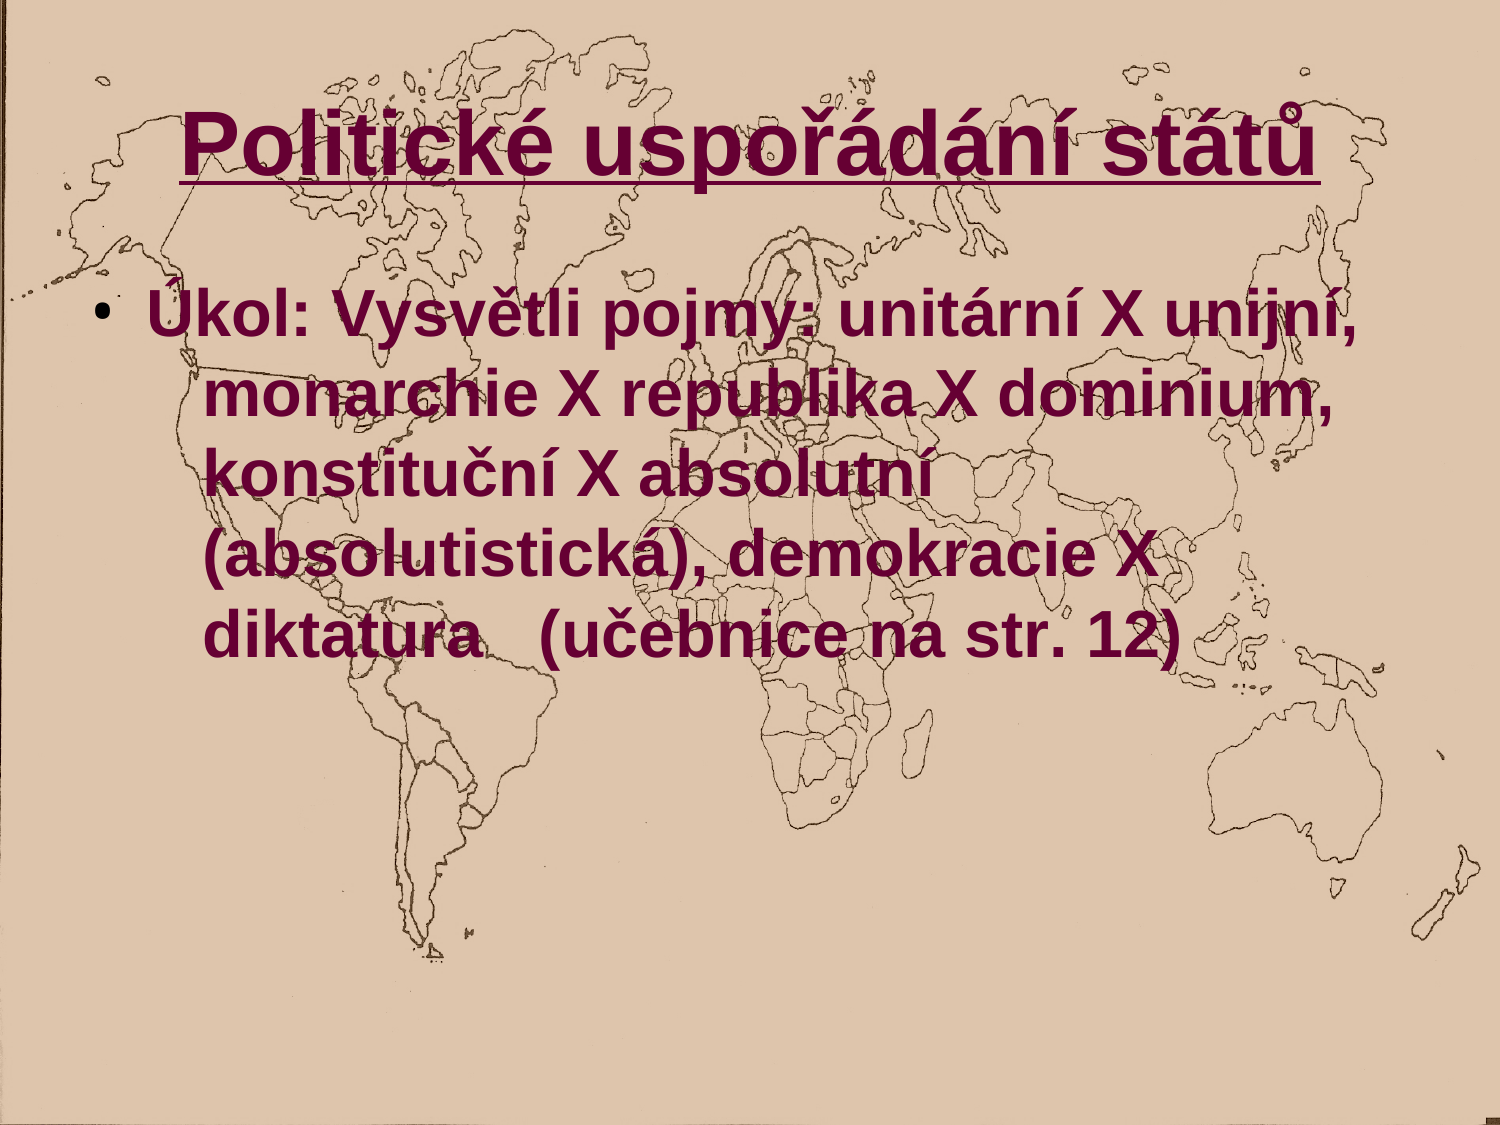

# Politické uspořádání států
Úkol: Vysvětli pojmy: unitární X unijní, monarchie X republika X dominium, konstituční X absolutní (absolutistická), demokracie X diktatura (učebnice na str. 12)